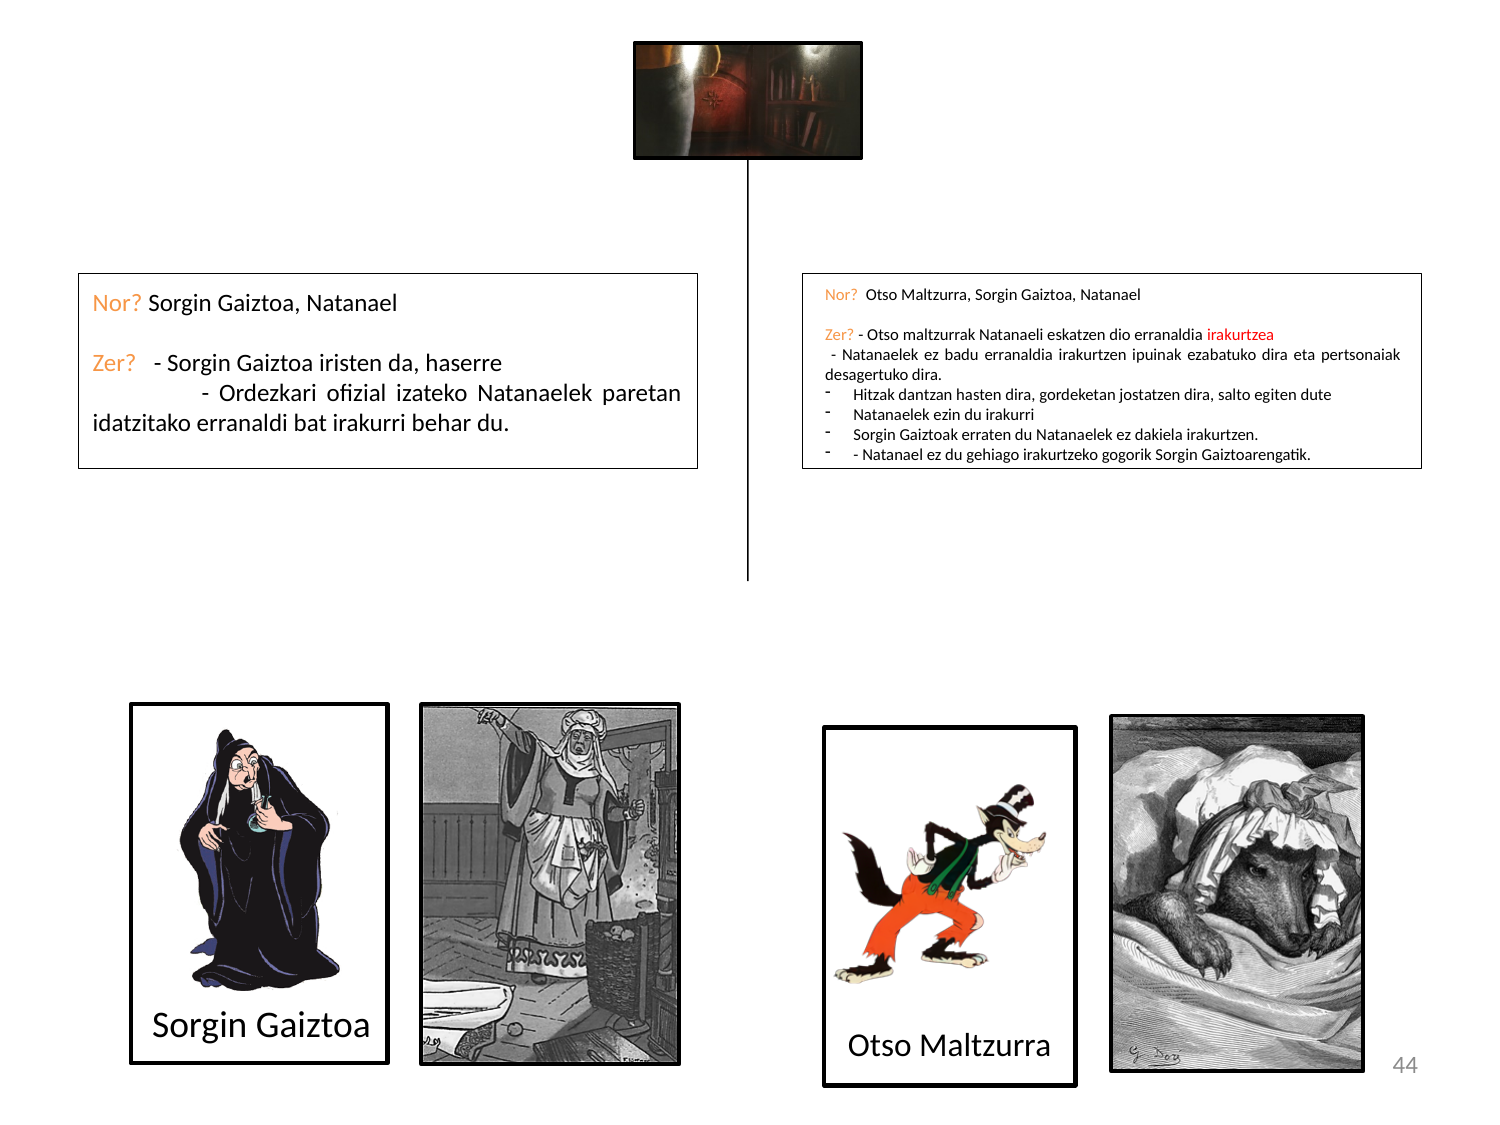

Nor? Otso Maltzurra, Sorgin Gaiztoa, Natanael
Zer? - Otso maltzurrak Natanaeli eskatzen dio erranaldia irakurtzea
 - Natanaelek ez badu erranaldia irakurtzen ipuinak ezabatuko dira eta pertsonaiak desagertuko dira.
Hitzak dantzan hasten dira, gordeketan jostatzen dira, salto egiten dute
Natanaelek ezin du irakurri
Sorgin Gaiztoak erraten du Natanaelek ez dakiela irakurtzen.
- Natanael ez du gehiago irakurtzeko gogorik Sorgin Gaiztoarengatik.
Nor? Sorgin Gaiztoa, Natanael
Zer? - Sorgin Gaiztoa iristen da, haserre
 - Ordezkari ofizial izateko Natanaelek paretan idatzitako erranaldi bat irakurri behar du.
Sorgin Gaiztoa
Otso Maltzurra